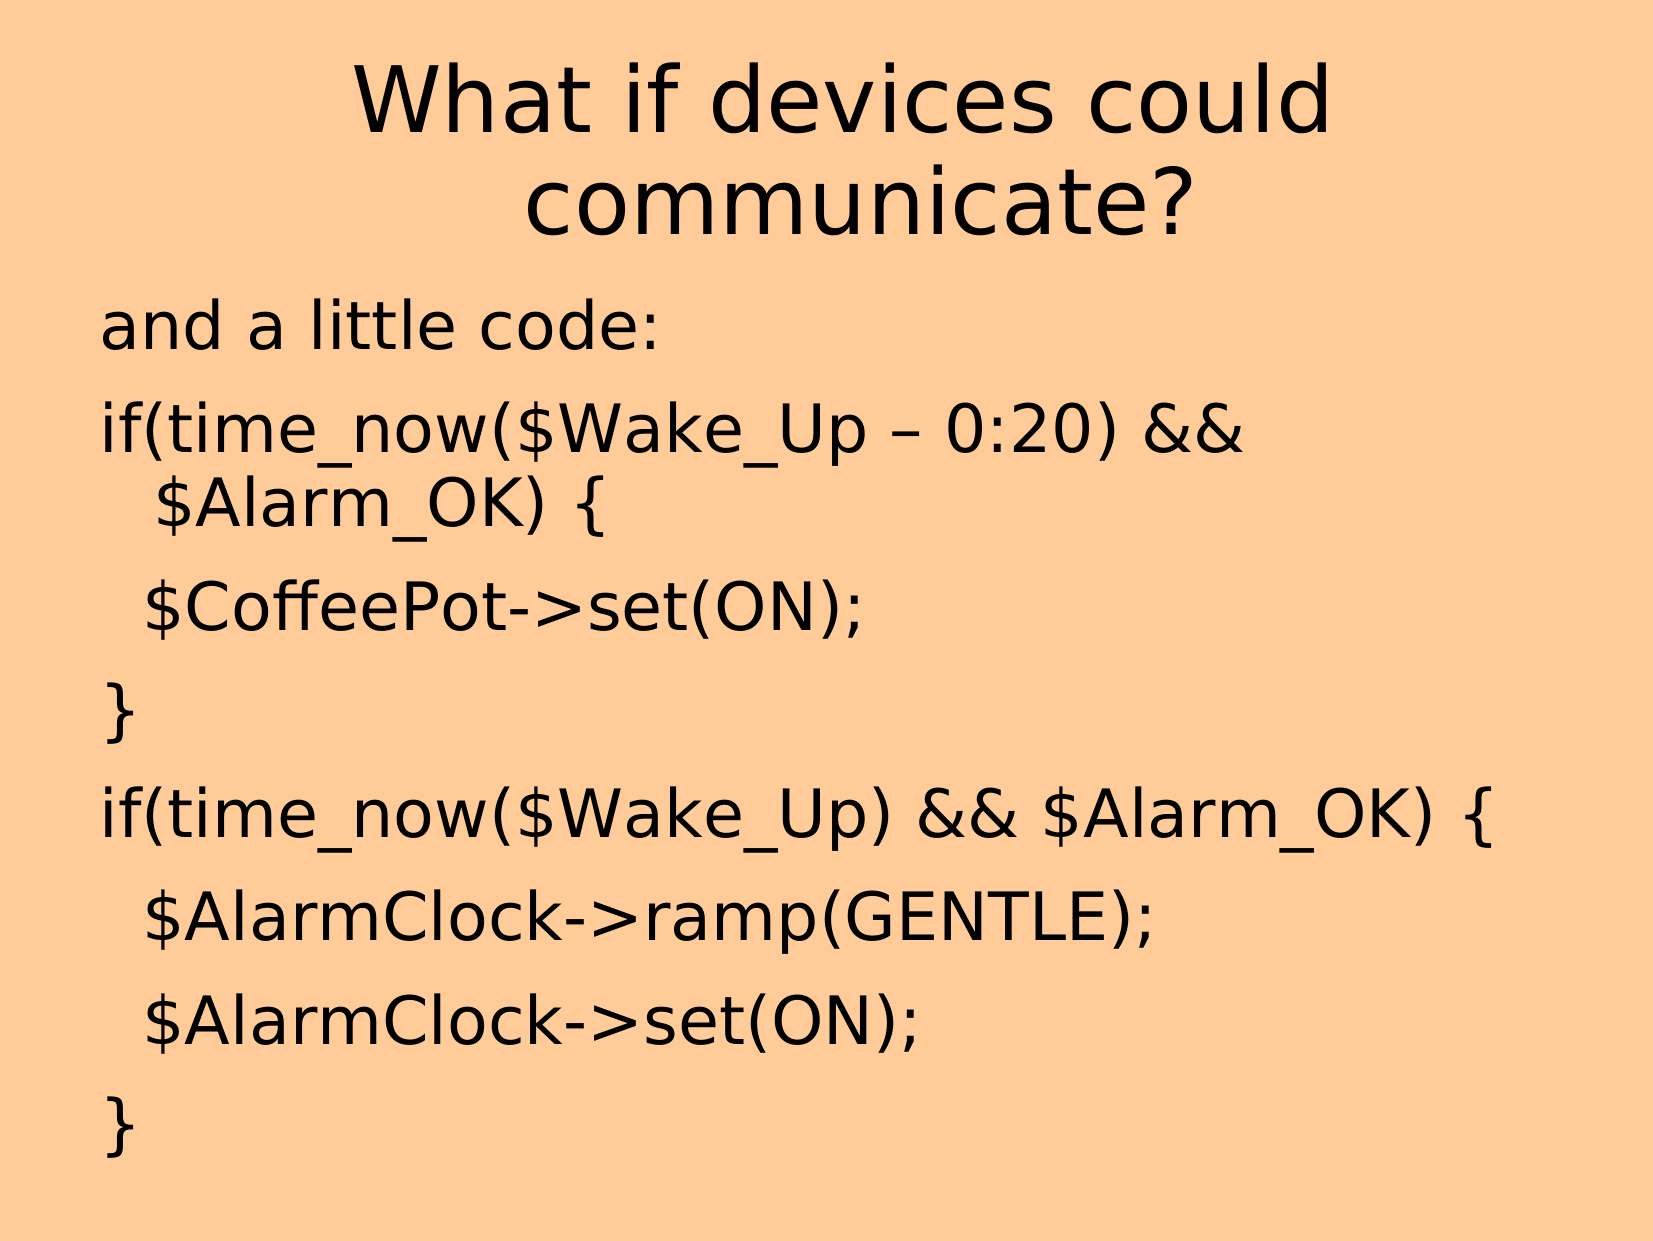

# What if devices could communicate?
and a little code:
if(time_now($Wake_Up – 0:20) && $Alarm_OK) {
 $CoffeePot->set(ON);
}
if(time_now($Wake_Up) && $Alarm_OK) {
 $AlarmClock->ramp(GENTLE);
 $AlarmClock->set(ON);
}